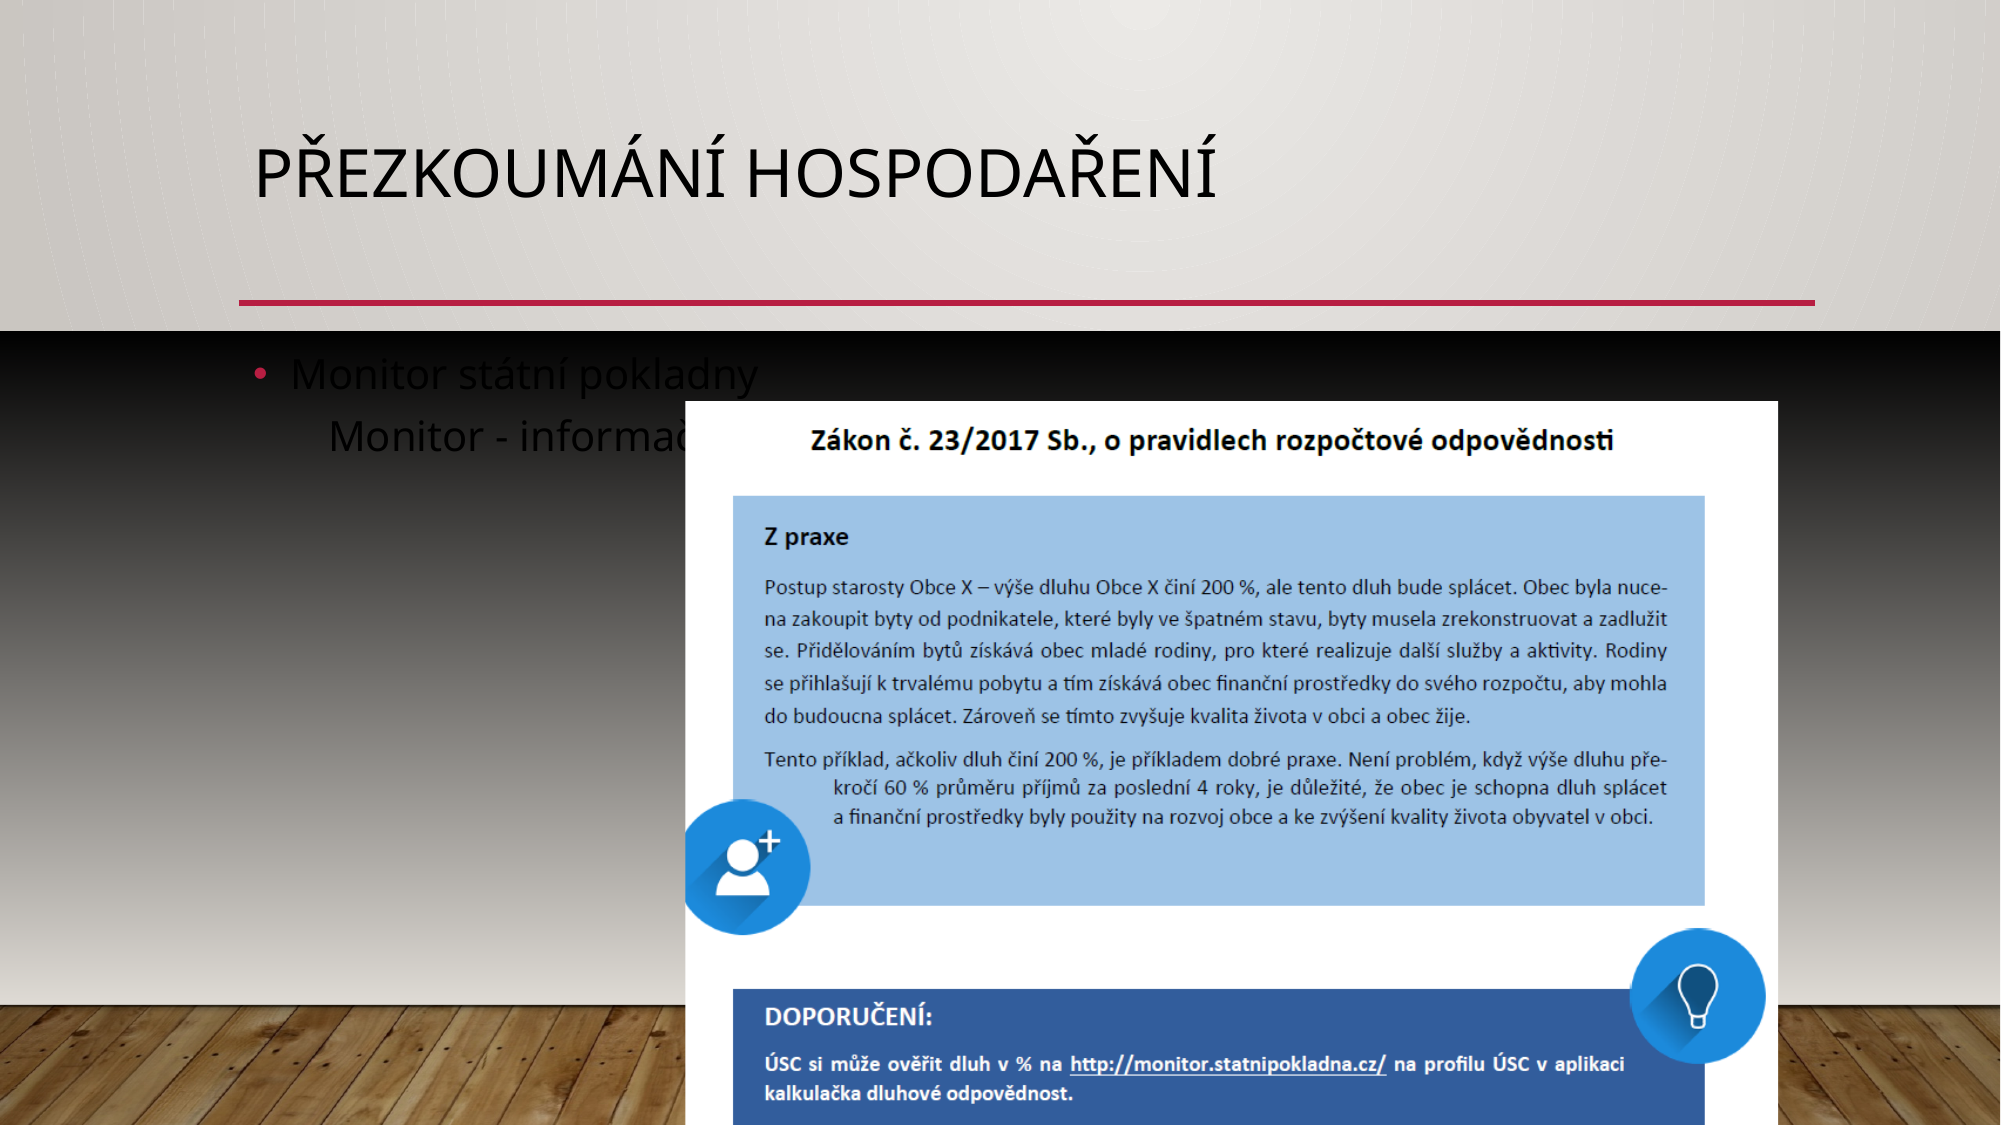

# Přezkoumání hospodaření
Monitor státní pokladny Monitor - informační portál Ministerstva financí (statnipokladna.cz)